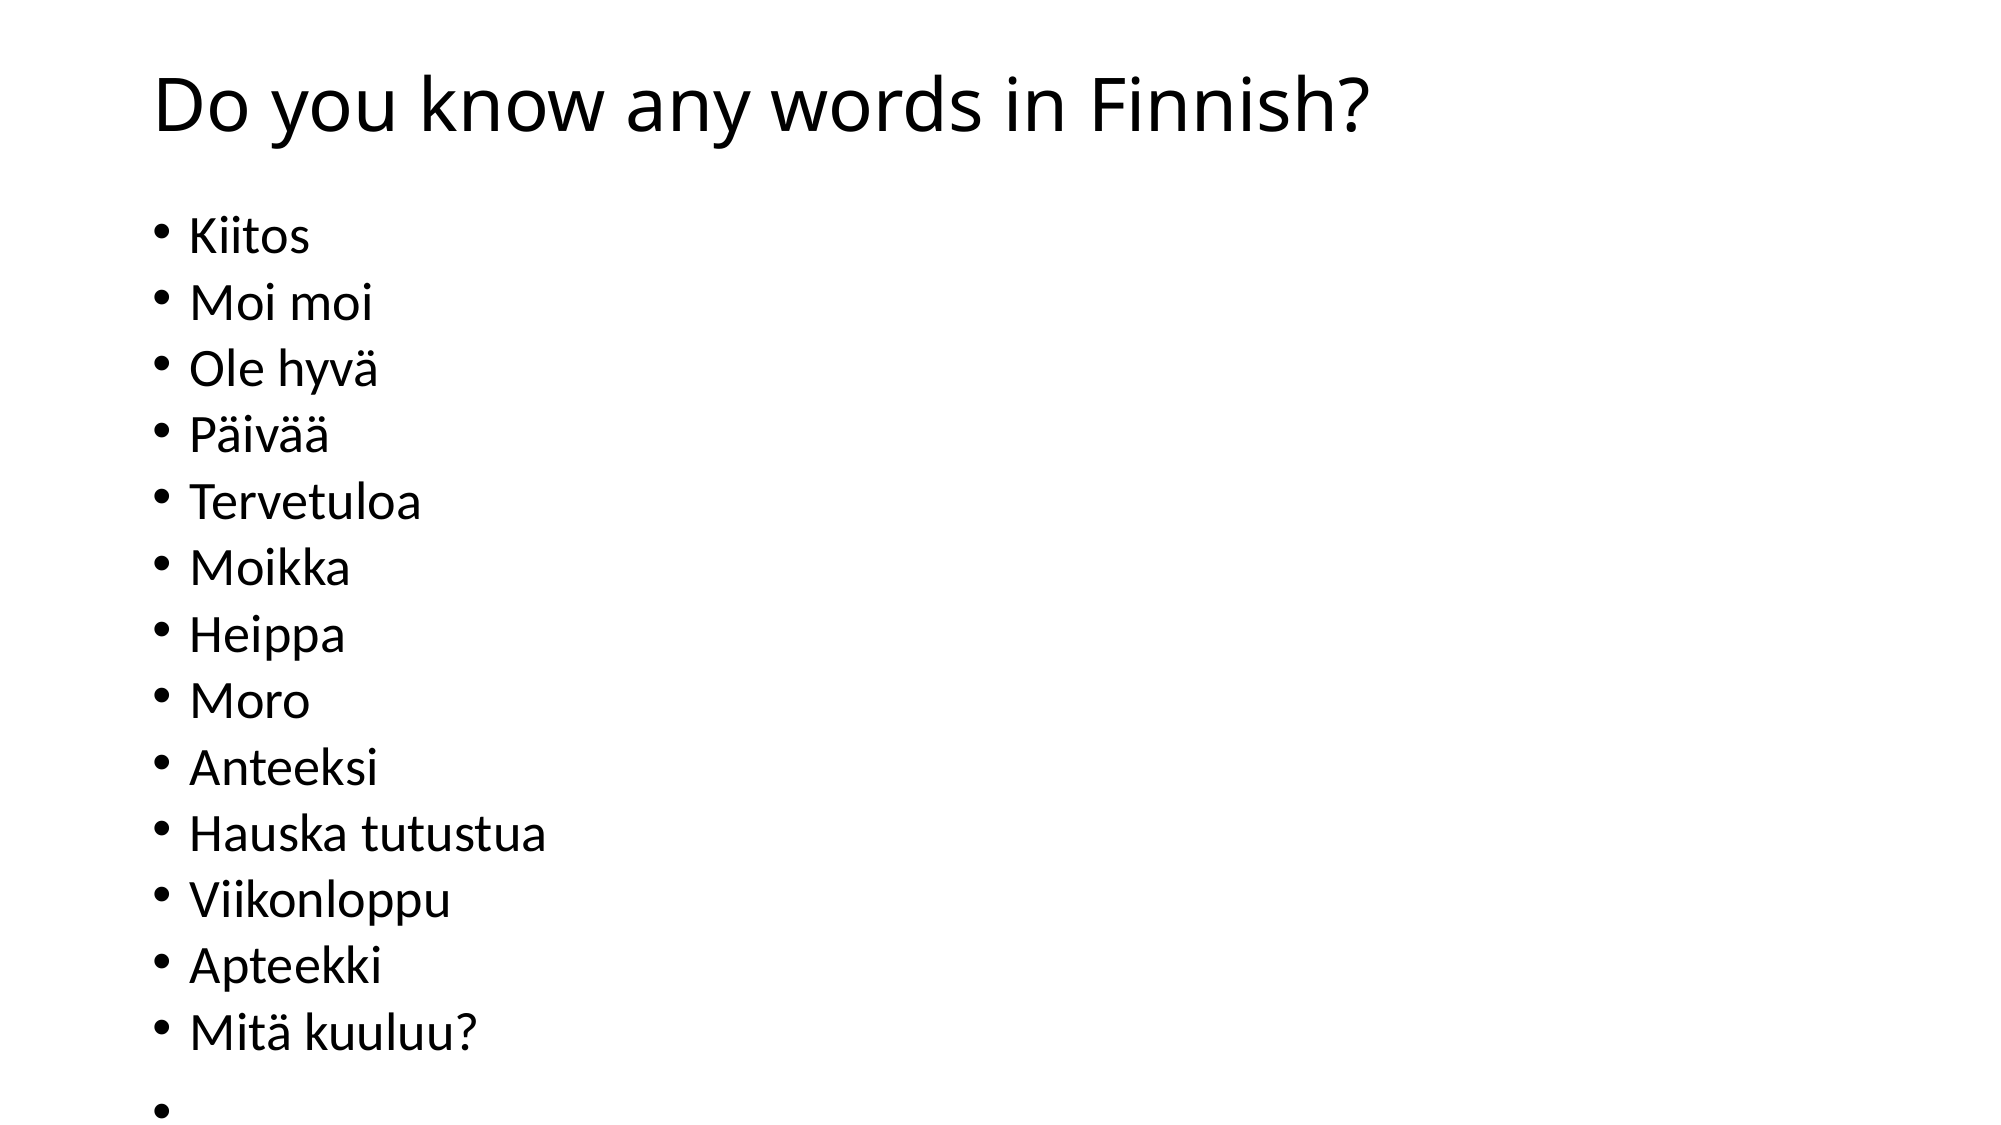

# Do you know any words in Finnish?
Kiitos
Moi moi
Ole hyvä
Päivää
Tervetuloa
Moikka
Heippa
Moro
Anteeksi
Hauska tutustua
Viikonloppu
Apteekki
Mitä kuuluu?